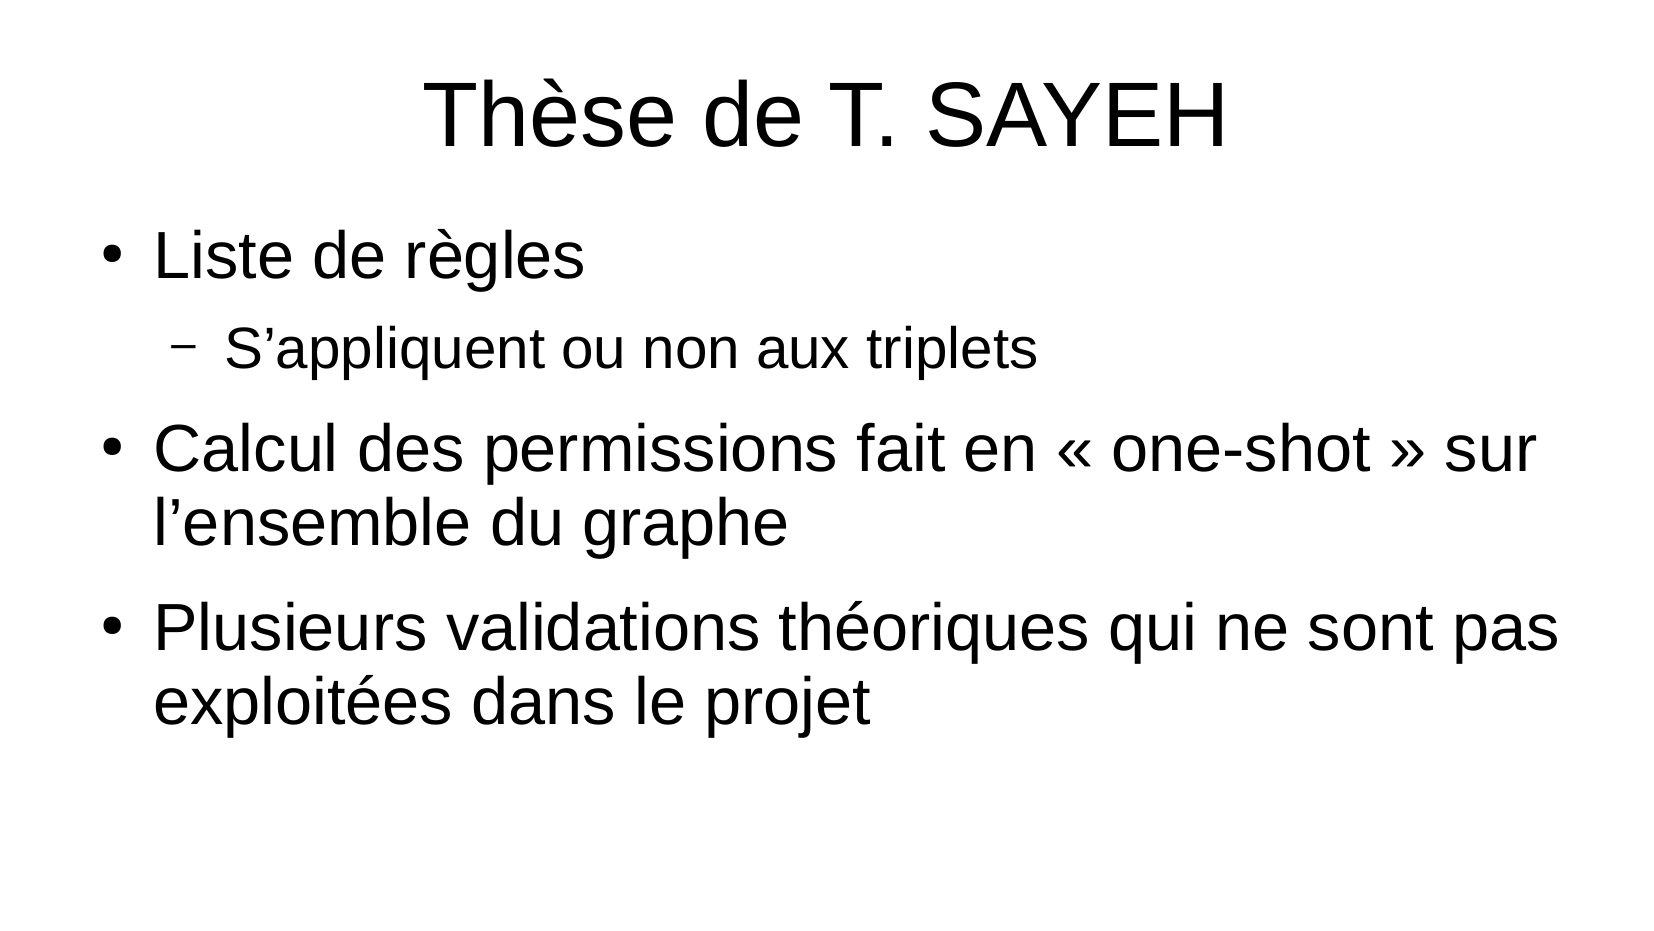

# Thèse de T. SAYEH
Liste de règles
S’appliquent ou non aux triplets
Calcul des permissions fait en « one-shot » sur l’ensemble du graphe
Plusieurs validations théoriques qui ne sont pas exploitées dans le projet